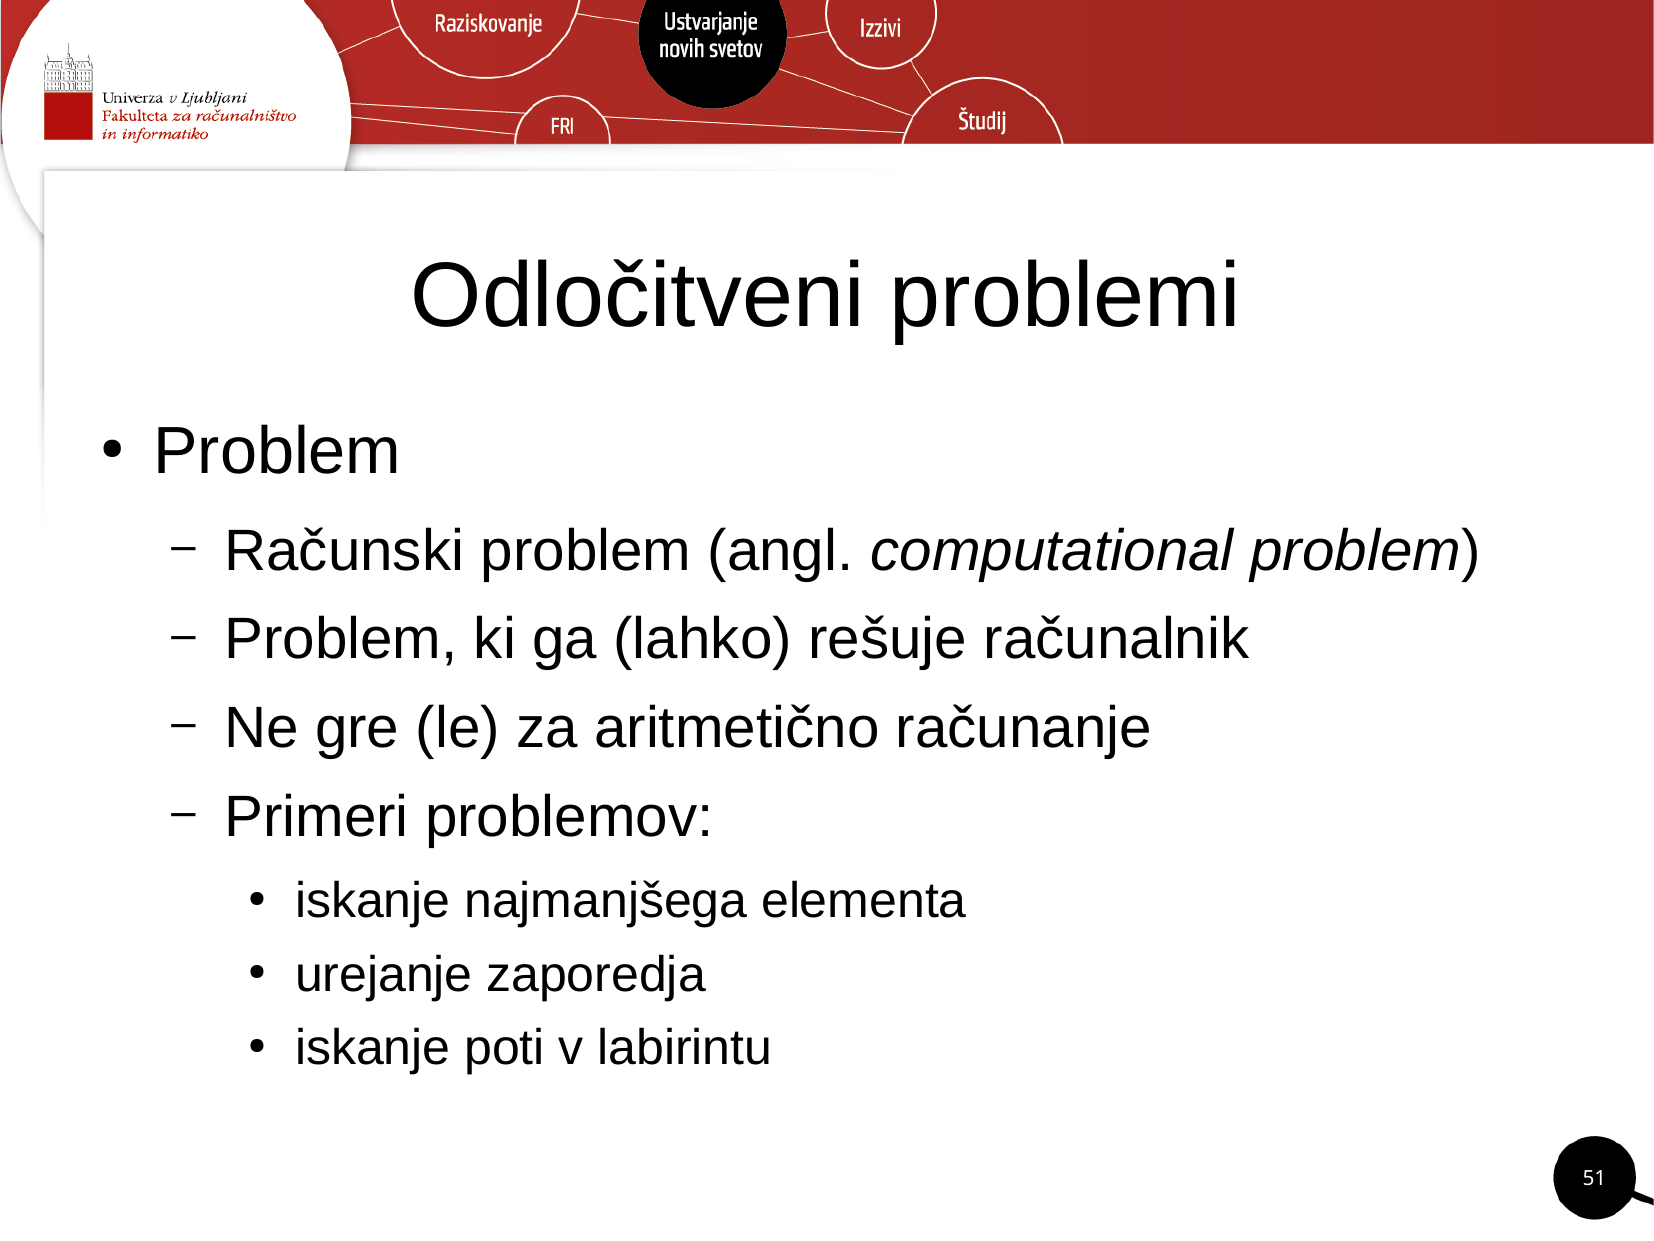

# Odločitveni problemi
Problem
Računski problem (angl. computational problem)
Problem, ki ga (lahko) rešuje računalnik
Ne gre (le) za aritmetično računanje
Primeri problemov:
iskanje najmanjšega elementa
urejanje zaporedja
iskanje poti v labirintu